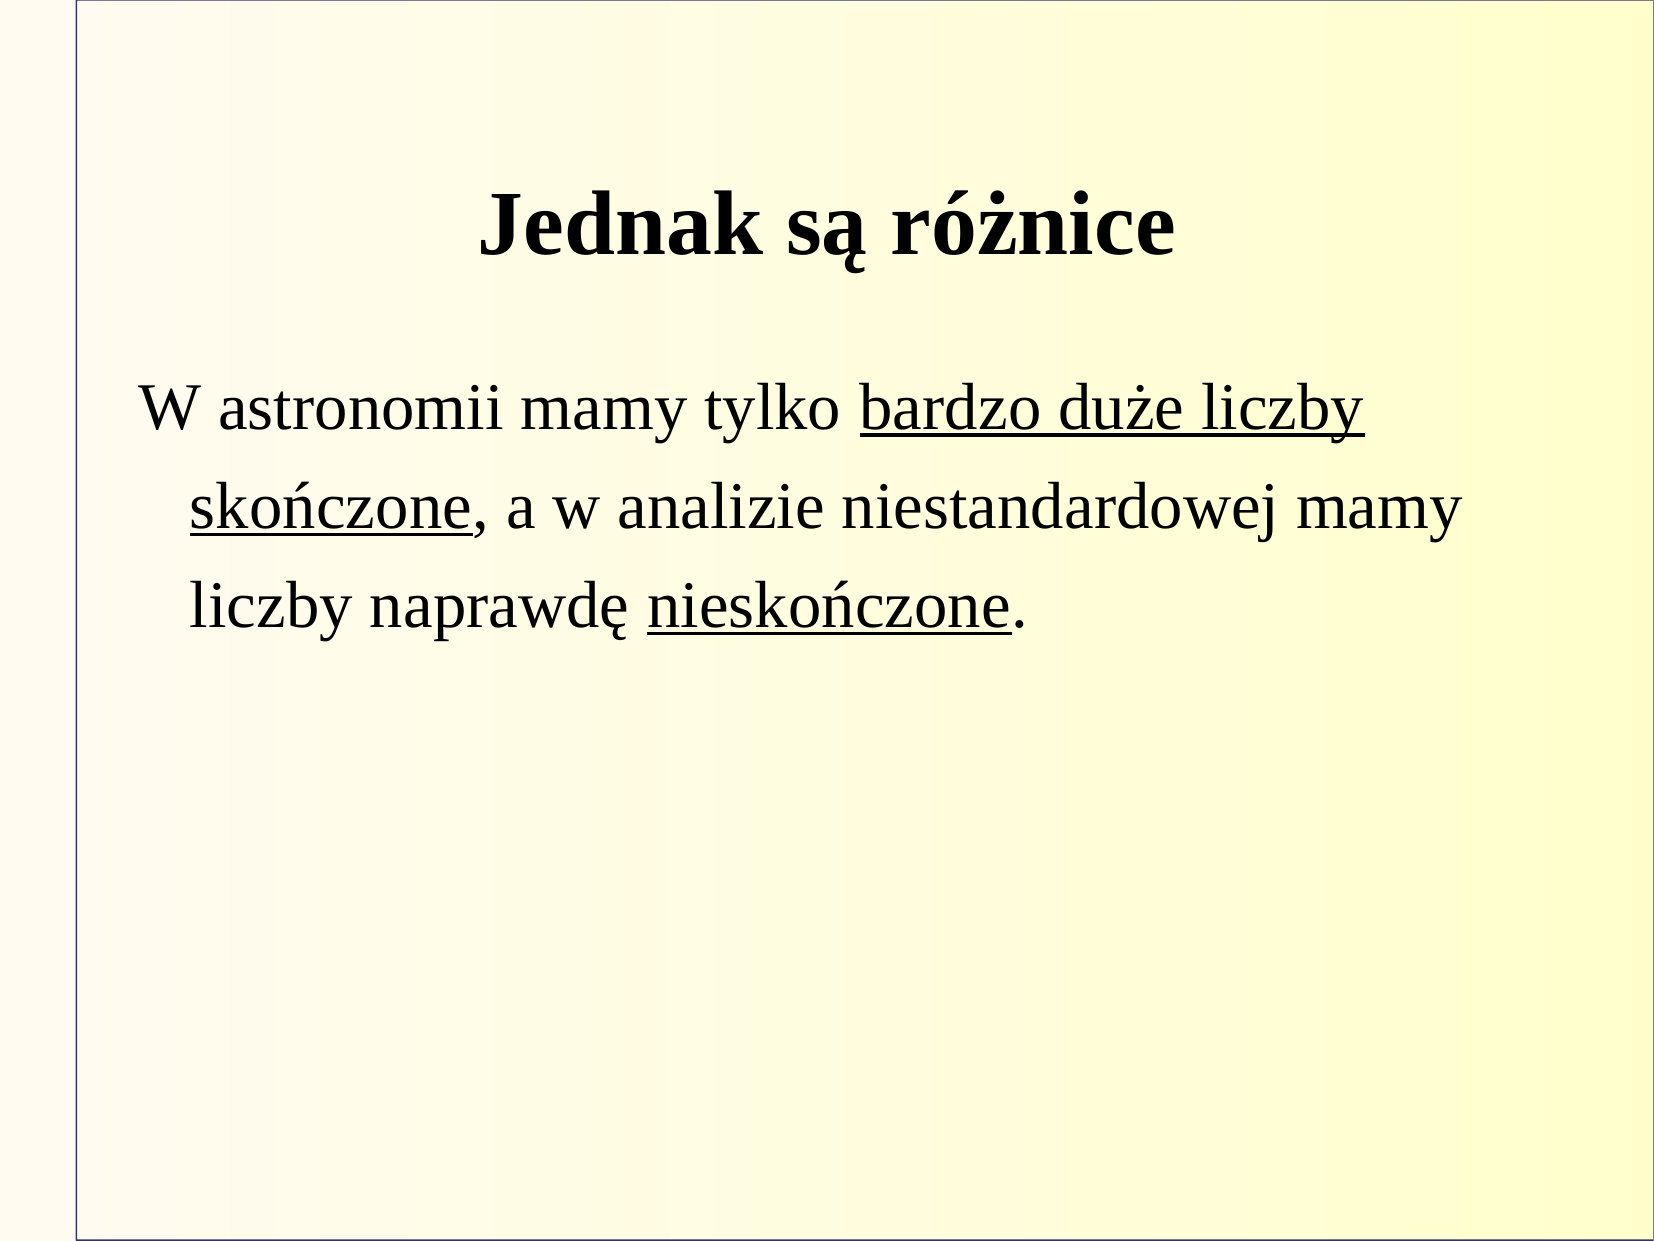

# Jednak są różnice
W astronomii mamy tylko bardzo duże liczby skończone, a w analizie niestandardowej mamy liczby naprawdę nieskończone.